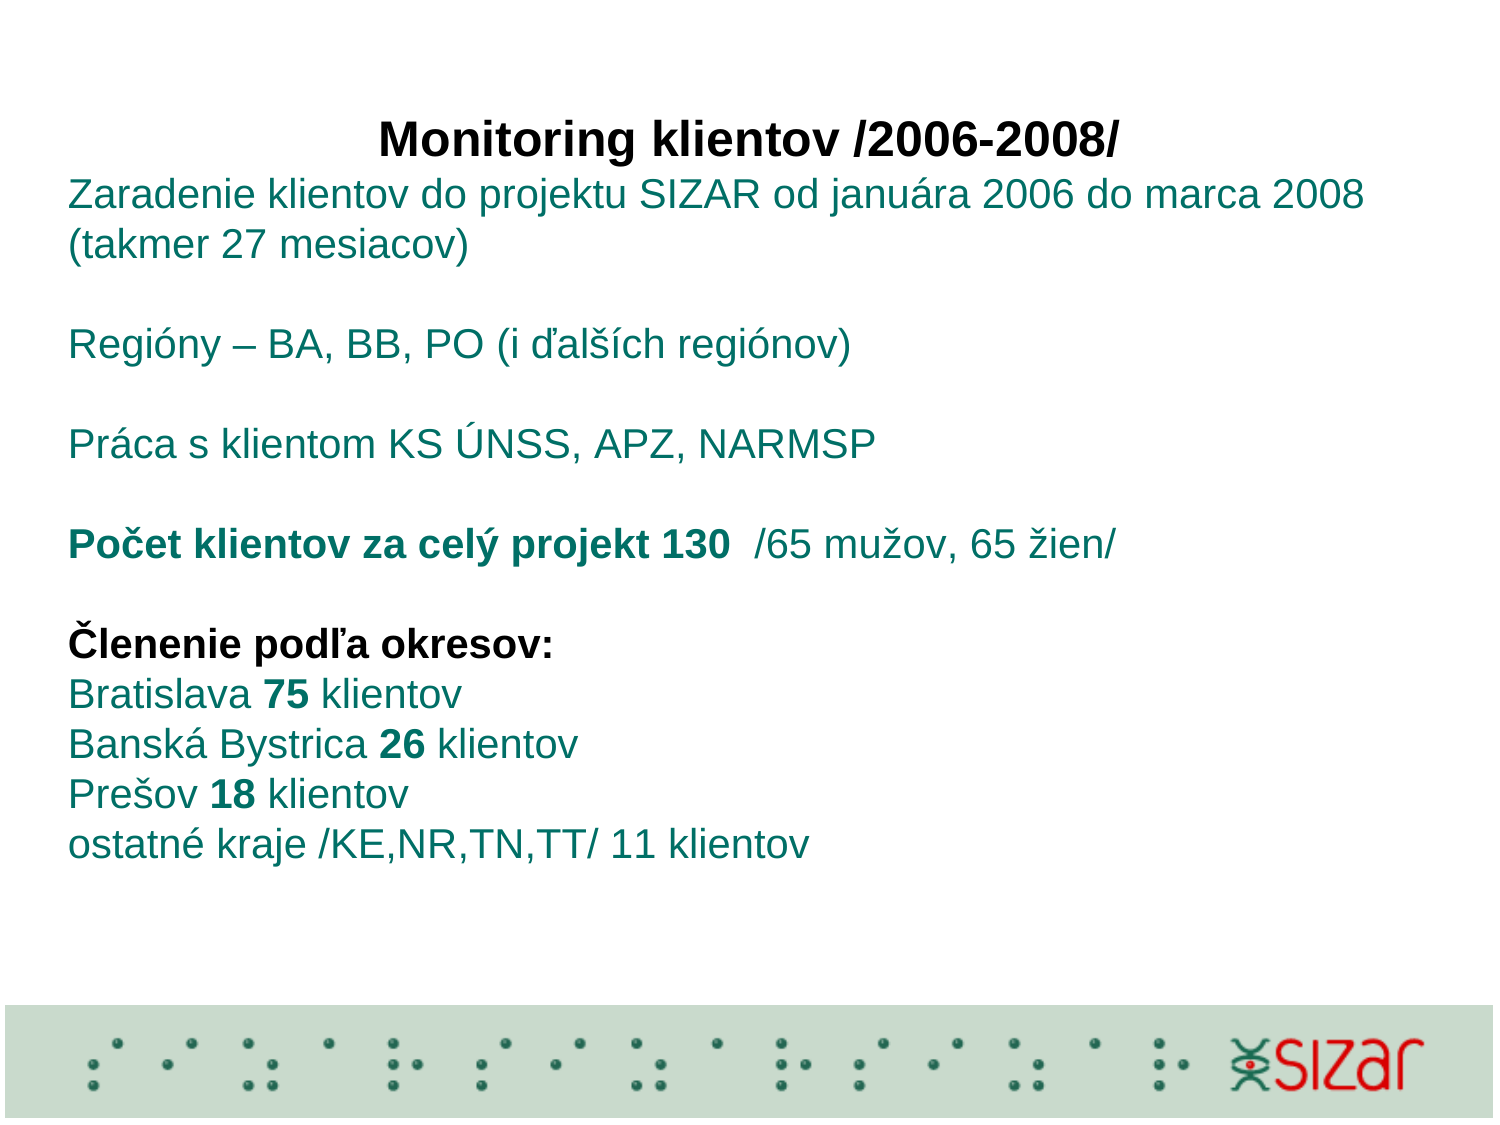

Monitoring klientov /2006-2008/
Zaradenie klientov do projektu SIZAR od januára 2006 do marca 2008
(takmer 27 mesiacov)
Regióny – BA, BB, PO (i ďalších regiónov)
Práca s klientom KS ÚNSS, APZ, NARMSP
Počet klientov za celý projekt 130 /65 mužov, 65 žien/
Členenie podľa okresov:
Bratislava 75 klientov
Banská Bystrica 26 klientov
Prešov 18 klientov
ostatné kraje /KE,NR,TN,TT/ 11 klientov